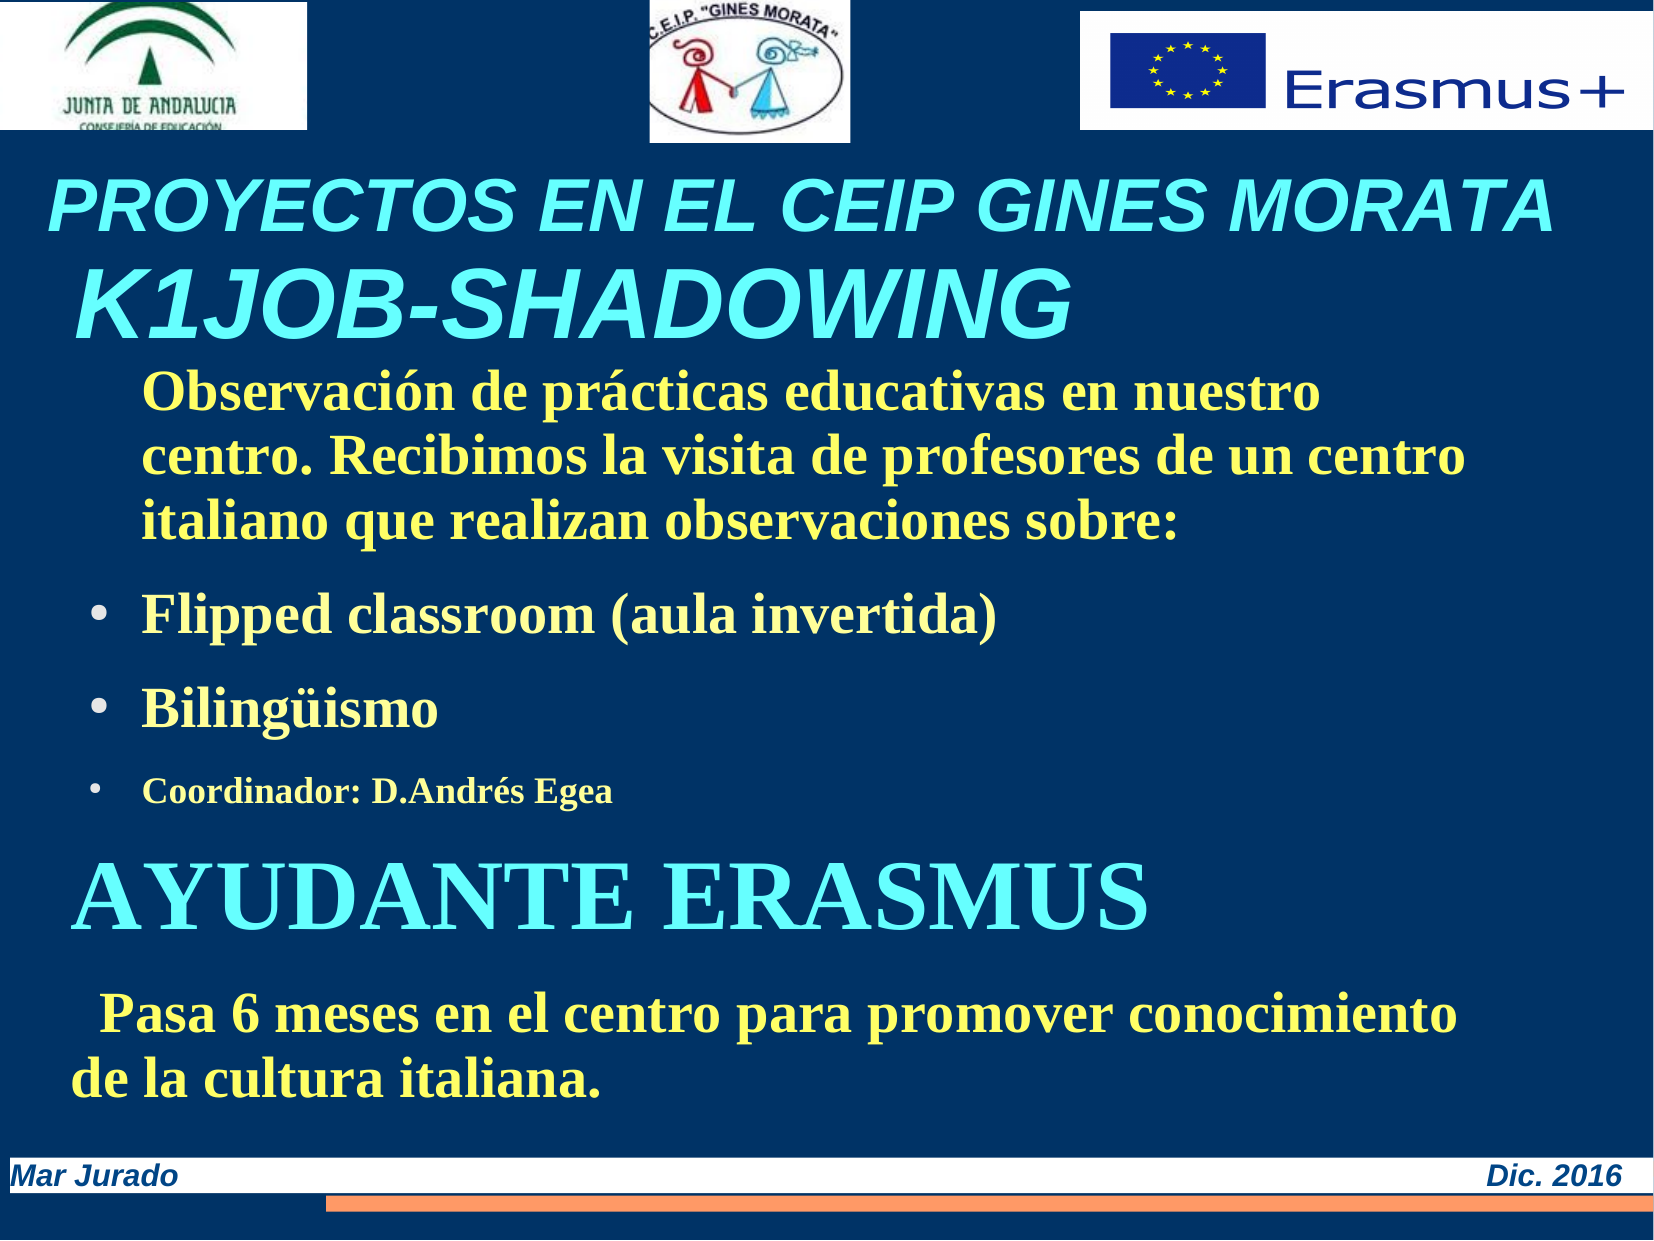

# PROYECTOS EN EL CEIP GINES MORATA K1JOB-SHADOWING
Observación de prácticas educativas en nuestro centro. Recibimos la visita de profesores de un centro italiano que realizan observaciones sobre:
Flipped classroom (aula invertida)
Bilingüismo
Coordinador: D.Andrés Egea
AYUDANTE ERASMUS
 Pasa 6 meses en el centro para promover conocimiento de la cultura italiana.
Mar Jurado																		Dic. 2016